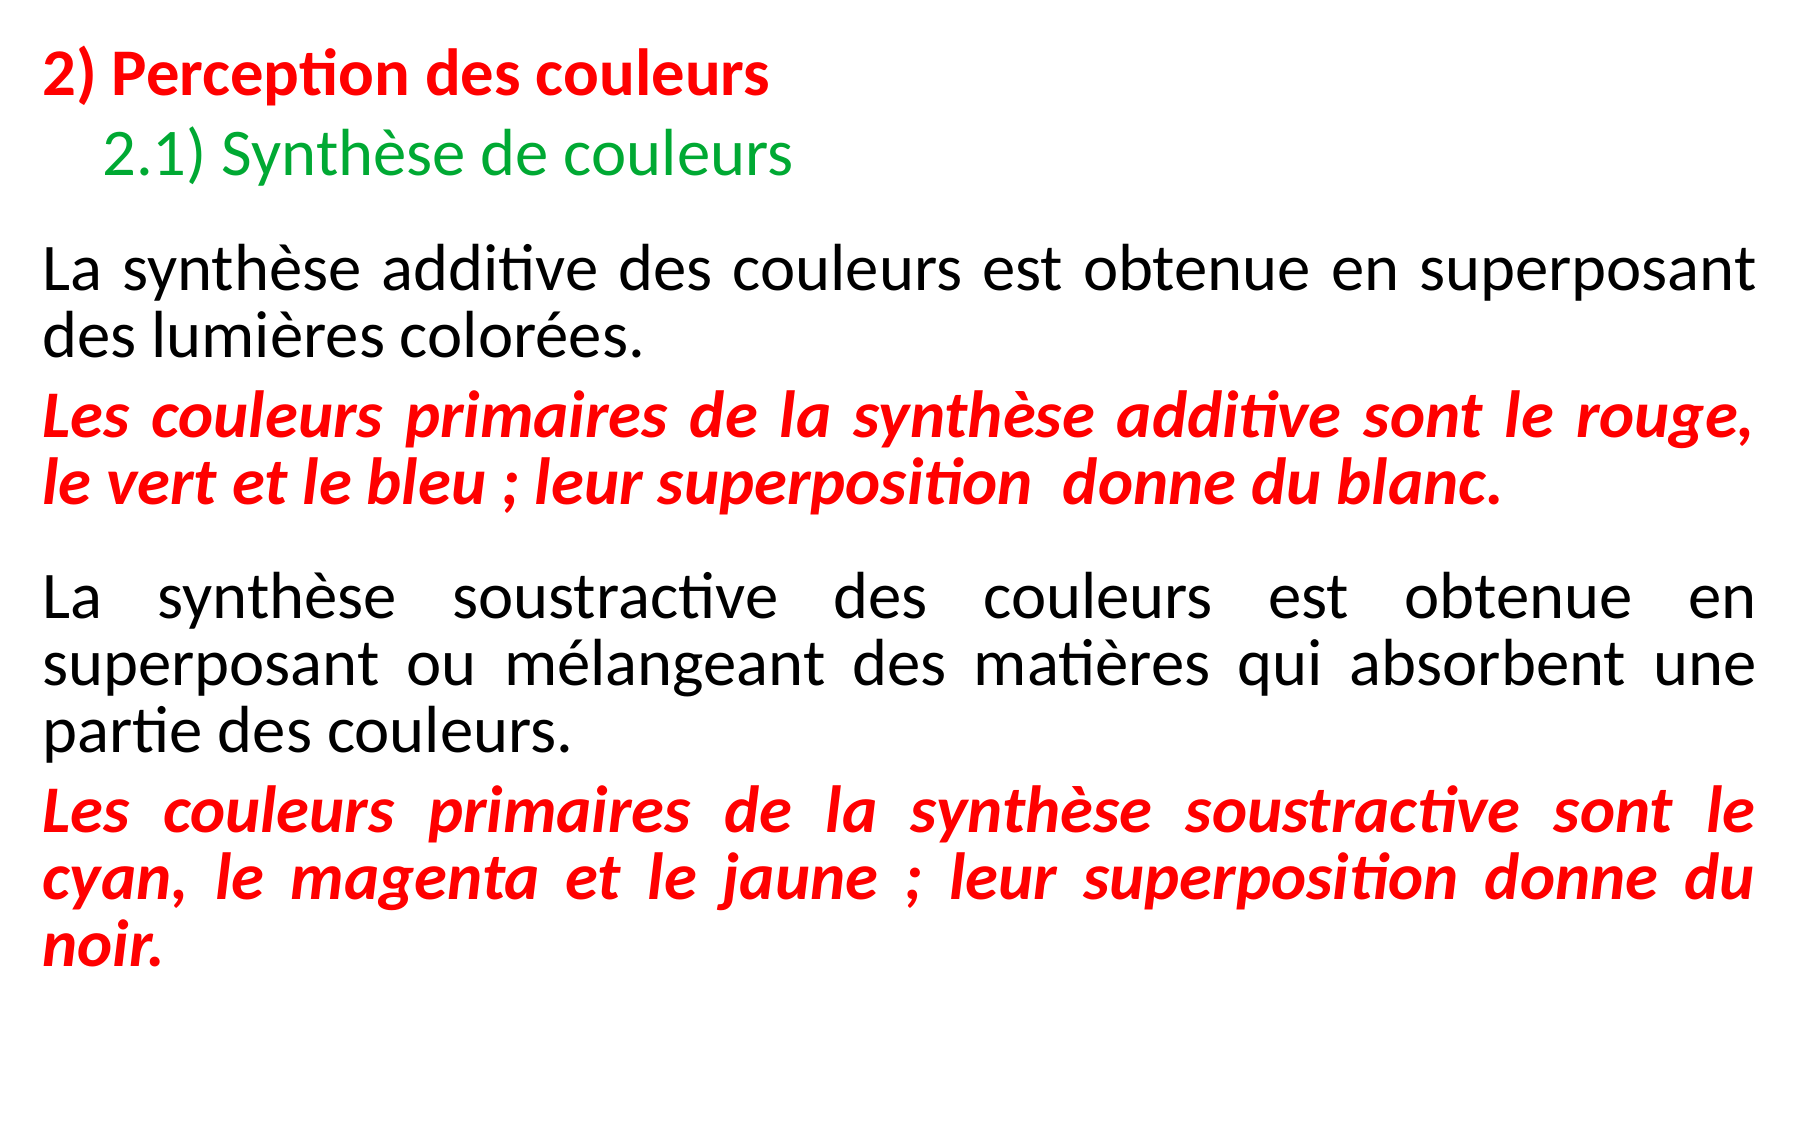

# 2) Perception des couleurs
 2.1) Synthèse de couleurs
La synthèse additive des couleurs est obtenue en superposant des lumières colorées.
Les couleurs primaires de la synthèse additive sont le rouge, le vert et le bleu ; leur superposition donne du blanc.
La synthèse soustractive des couleurs est obtenue en superposant ou mélangeant des matières qui absorbent une partie des couleurs.
Les couleurs primaires de la synthèse soustractive sont le cyan, le magenta et le jaune ; leur superposition donne du noir.